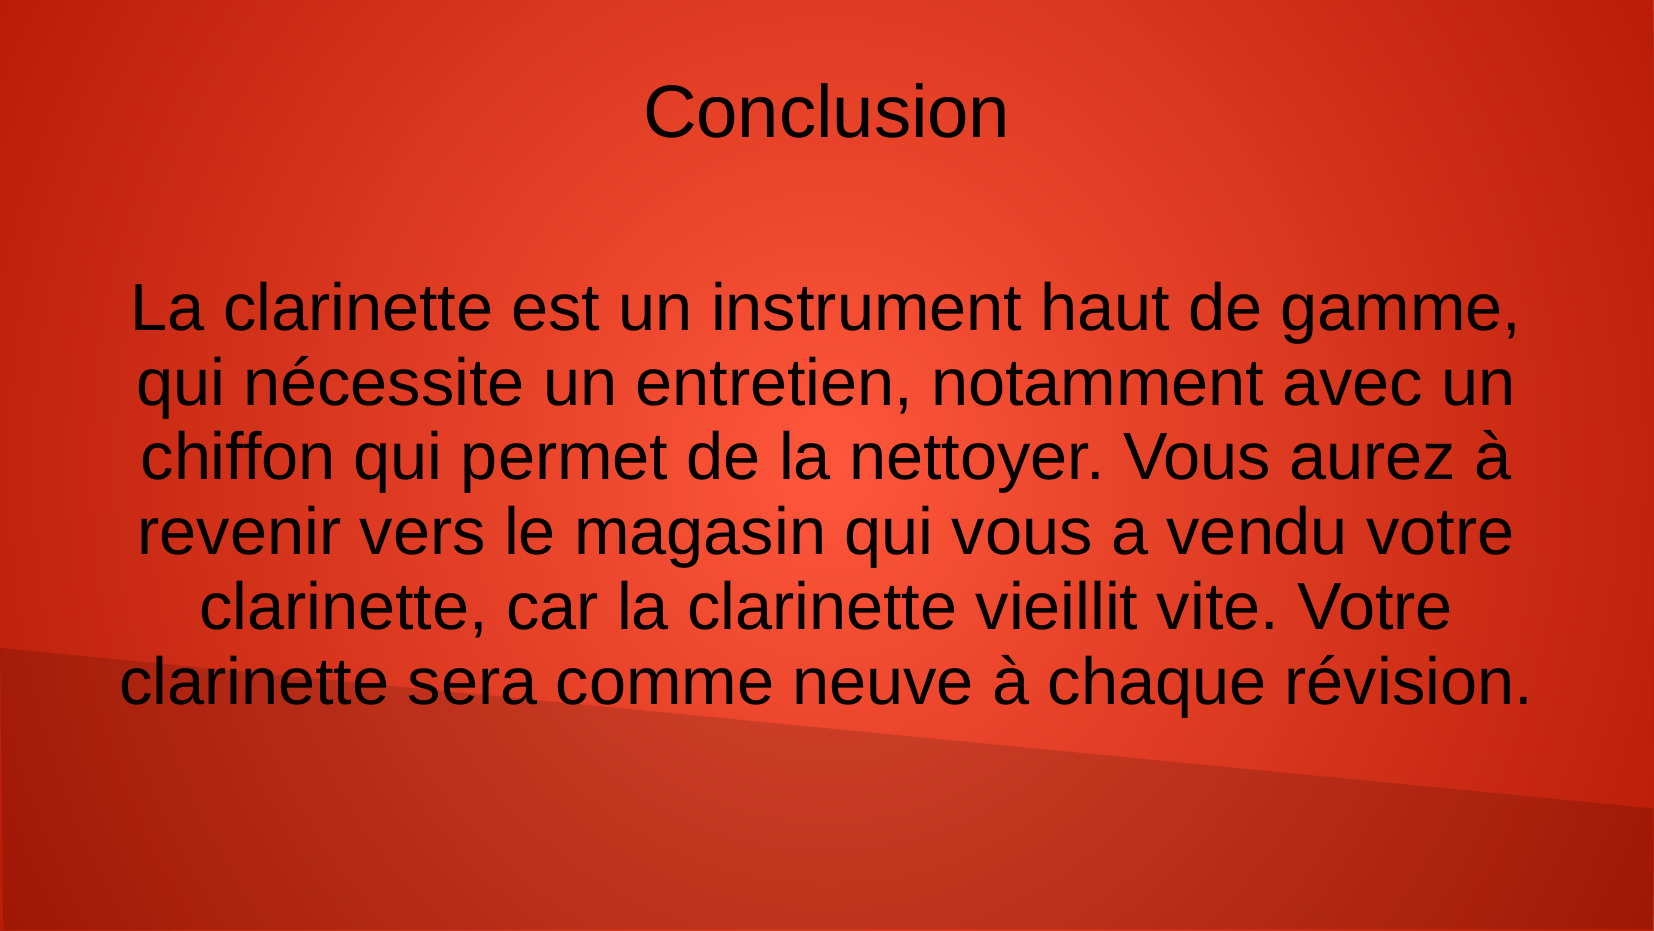

# Conclusion
La clarinette est un instrument haut de gamme, qui nécessite un entretien, notamment avec un chiffon qui permet de la nettoyer. Vous aurez à revenir vers le magasin qui vous a vendu votre clarinette, car la clarinette vieillit vite. Votre clarinette sera comme neuve à chaque révision.